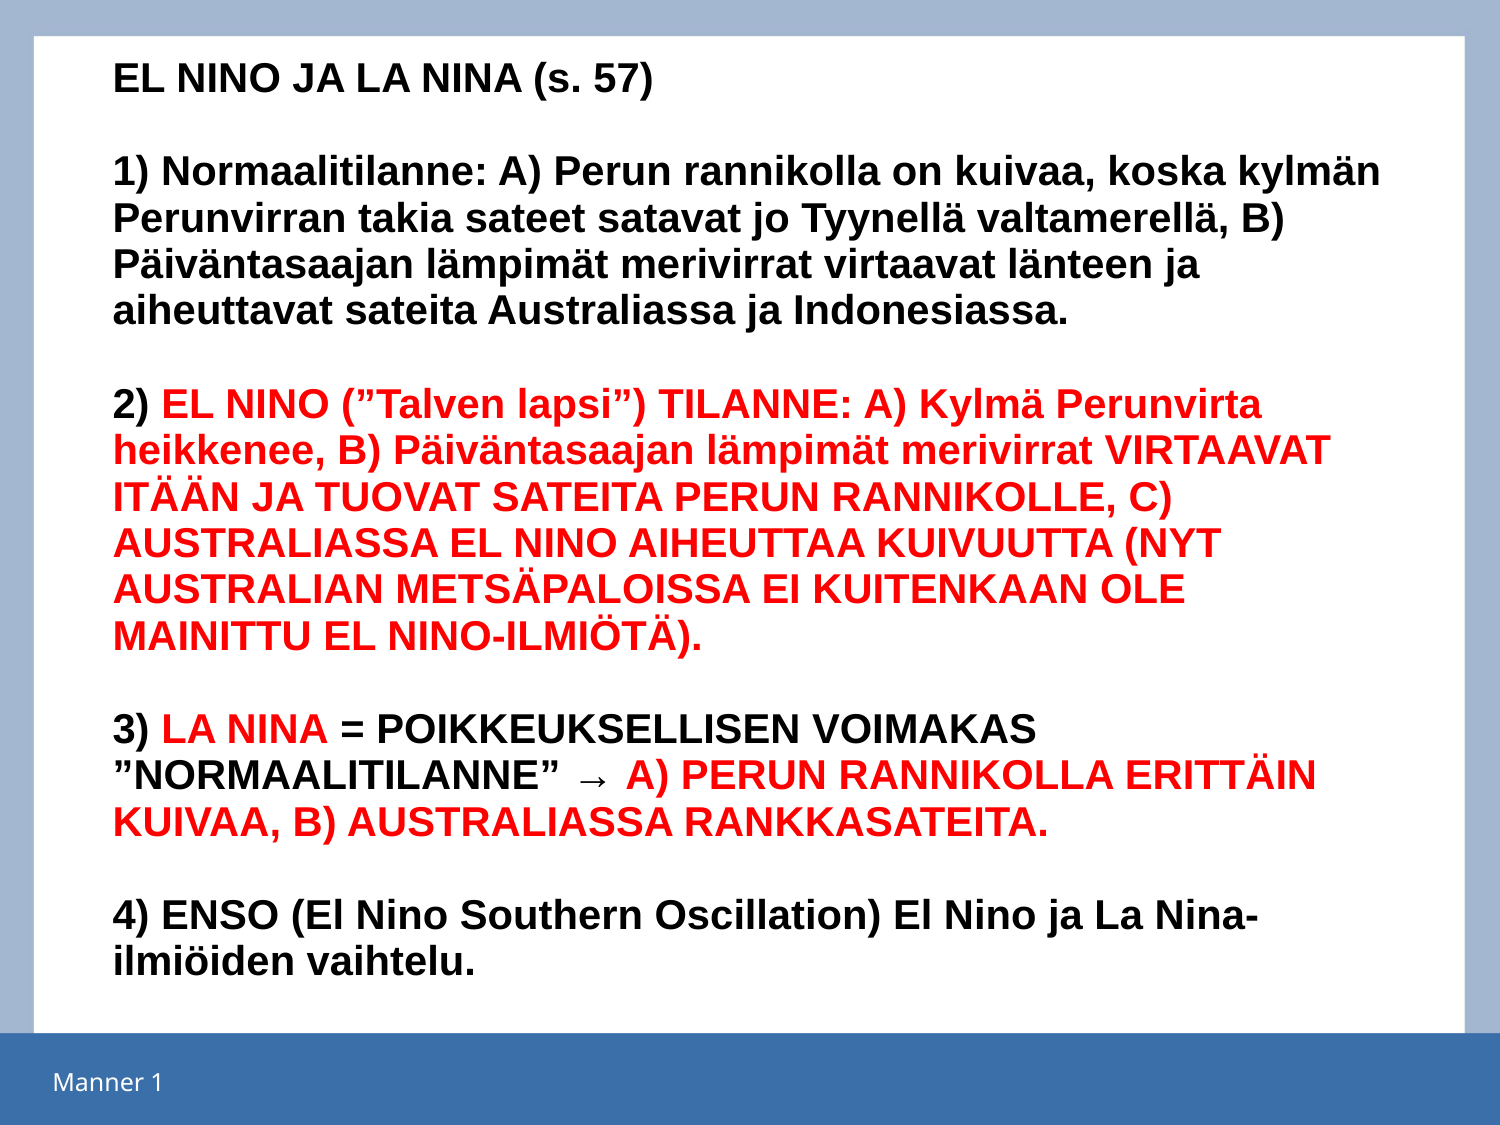

# EL NINO JA LA NINA (s. 57) 1) Normaalitilanne: A) Perun rannikolla on kuivaa, koska kylmän Perunvirran takia sateet satavat jo Tyynellä valtamerellä, B) Päiväntasaajan lämpimät merivirrat virtaavat länteen ja aiheuttavat sateita Australiassa ja Indonesiassa. 2) EL NINO (”Talven lapsi”) TILANNE: A) Kylmä Perunvirta heikkenee, B) Päiväntasaajan lämpimät merivirrat VIRTAAVAT ITÄÄN JA TUOVAT SATEITA PERUN RANNIKOLLE, C) AUSTRALIASSA EL NINO AIHEUTTAA KUIVUUTTA (NYT AUSTRALIAN METSÄPALOISSA EI KUITENKAAN OLE MAINITTU EL NINO-ILMIÖTÄ). 3) LA NINA = POIKKEUKSELLISEN VOIMAKAS ”NORMAALITILANNE” → A) PERUN RANNIKOLLA ERITTÄIN KUIVAA, B) AUSTRALIASSA RANKKASATEITA. 4) ENSO (El Nino Southern Oscillation) El Nino ja La Nina-ilmiöiden vaihtelu.